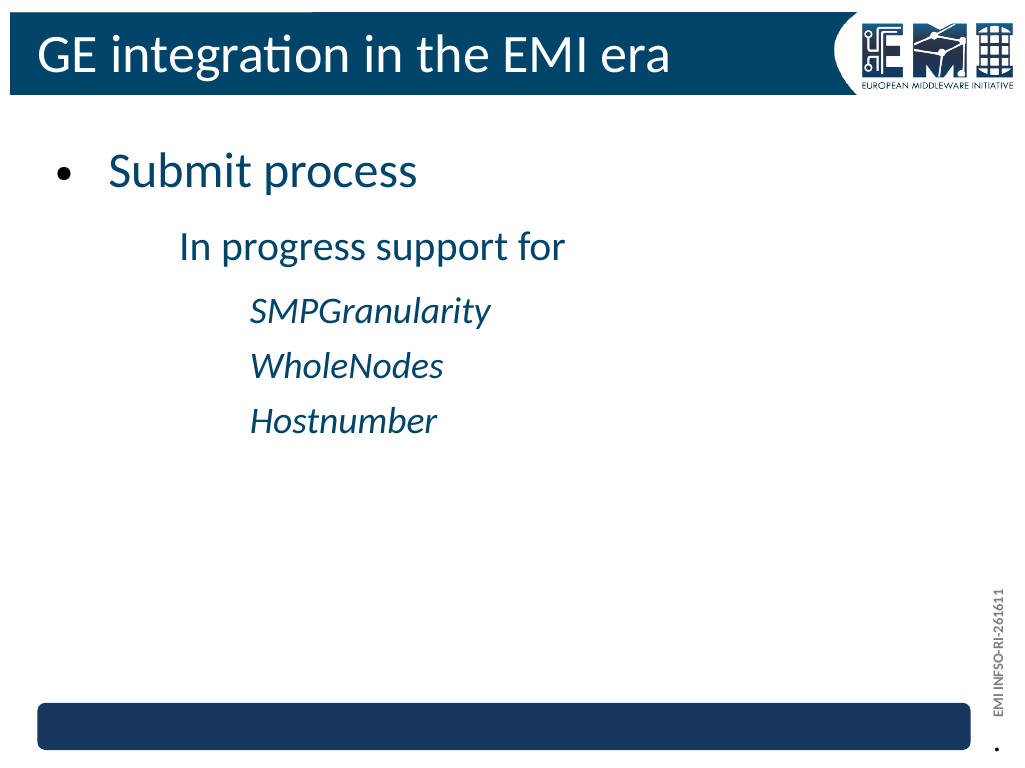

# GE integration in the EMI era
Submit process
In progress support for
SMPGranularity
WholeNodes
Hostnumber